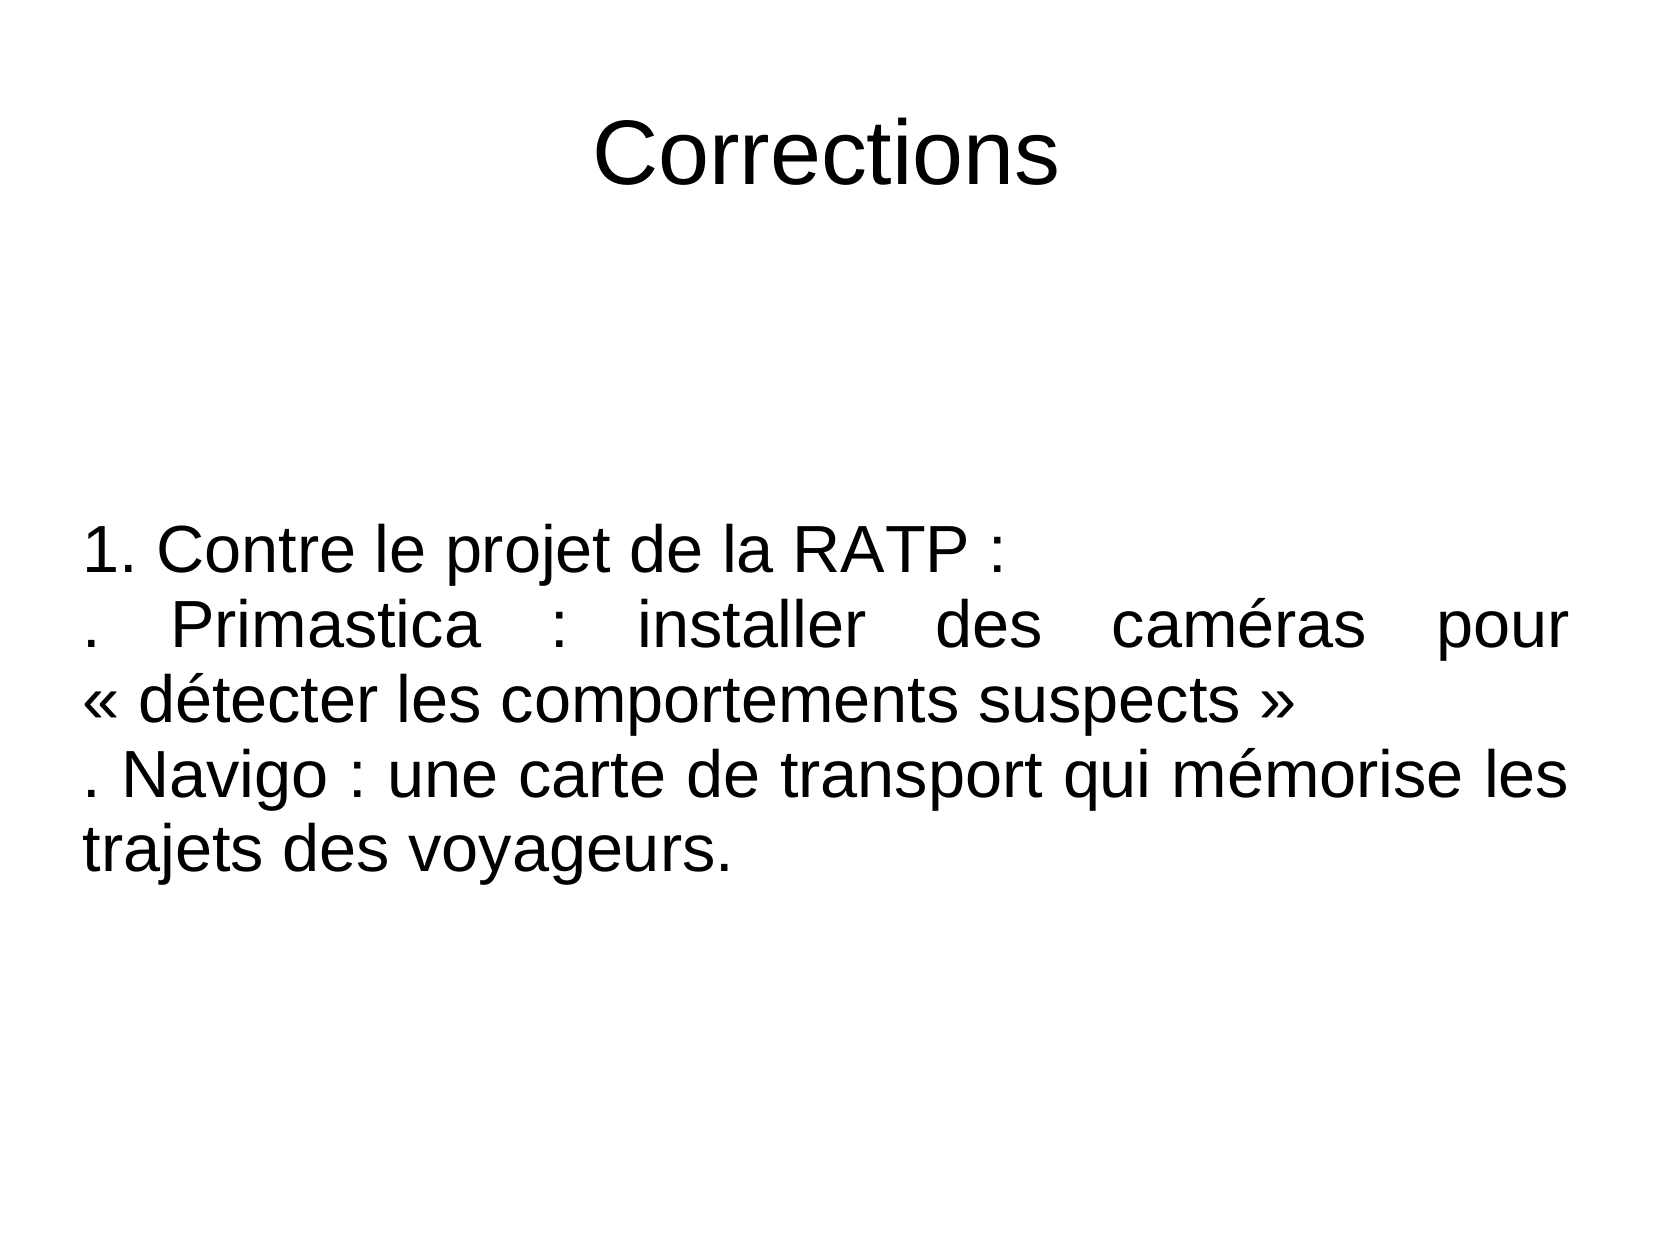

# Corrections
1. Contre le projet de la RATP :
. Primastica : installer des caméras pour « détecter les comportements suspects »
. Navigo : une carte de transport qui mémorise les trajets des voyageurs.